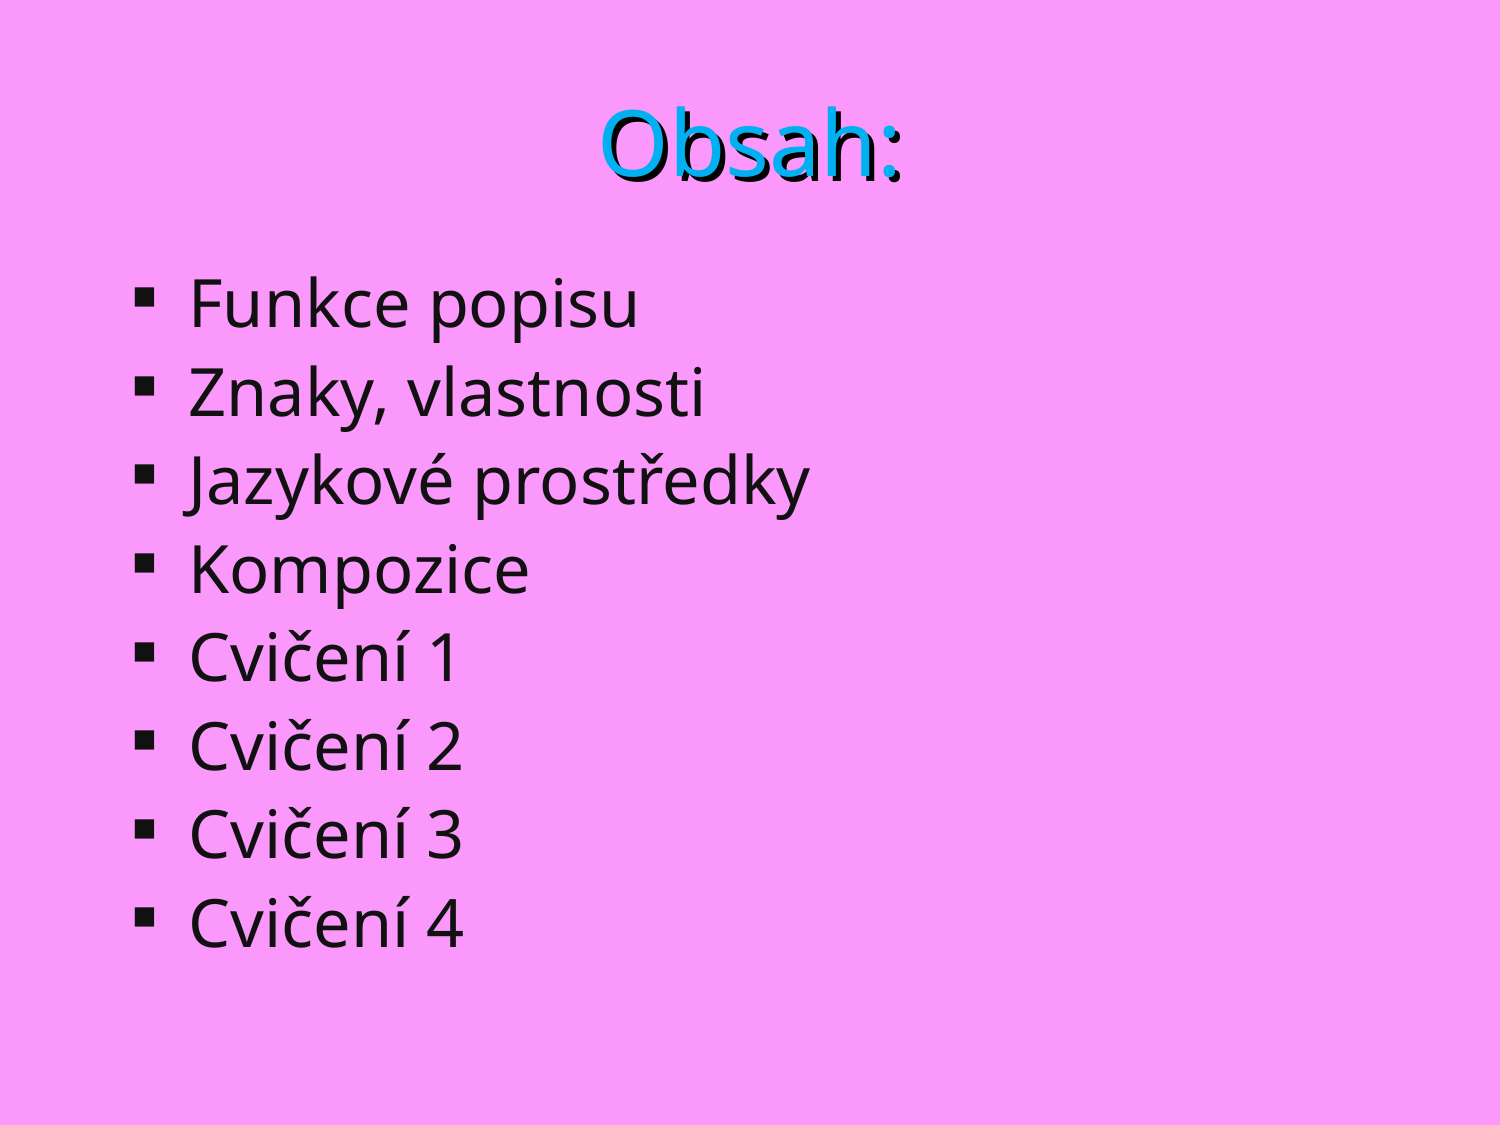

# Obsah:
Funkce popisu
Znaky, vlastnosti
Jazykové prostředky
Kompozice
Cvičení 1
Cvičení 2
Cvičení 3
Cvičení 4